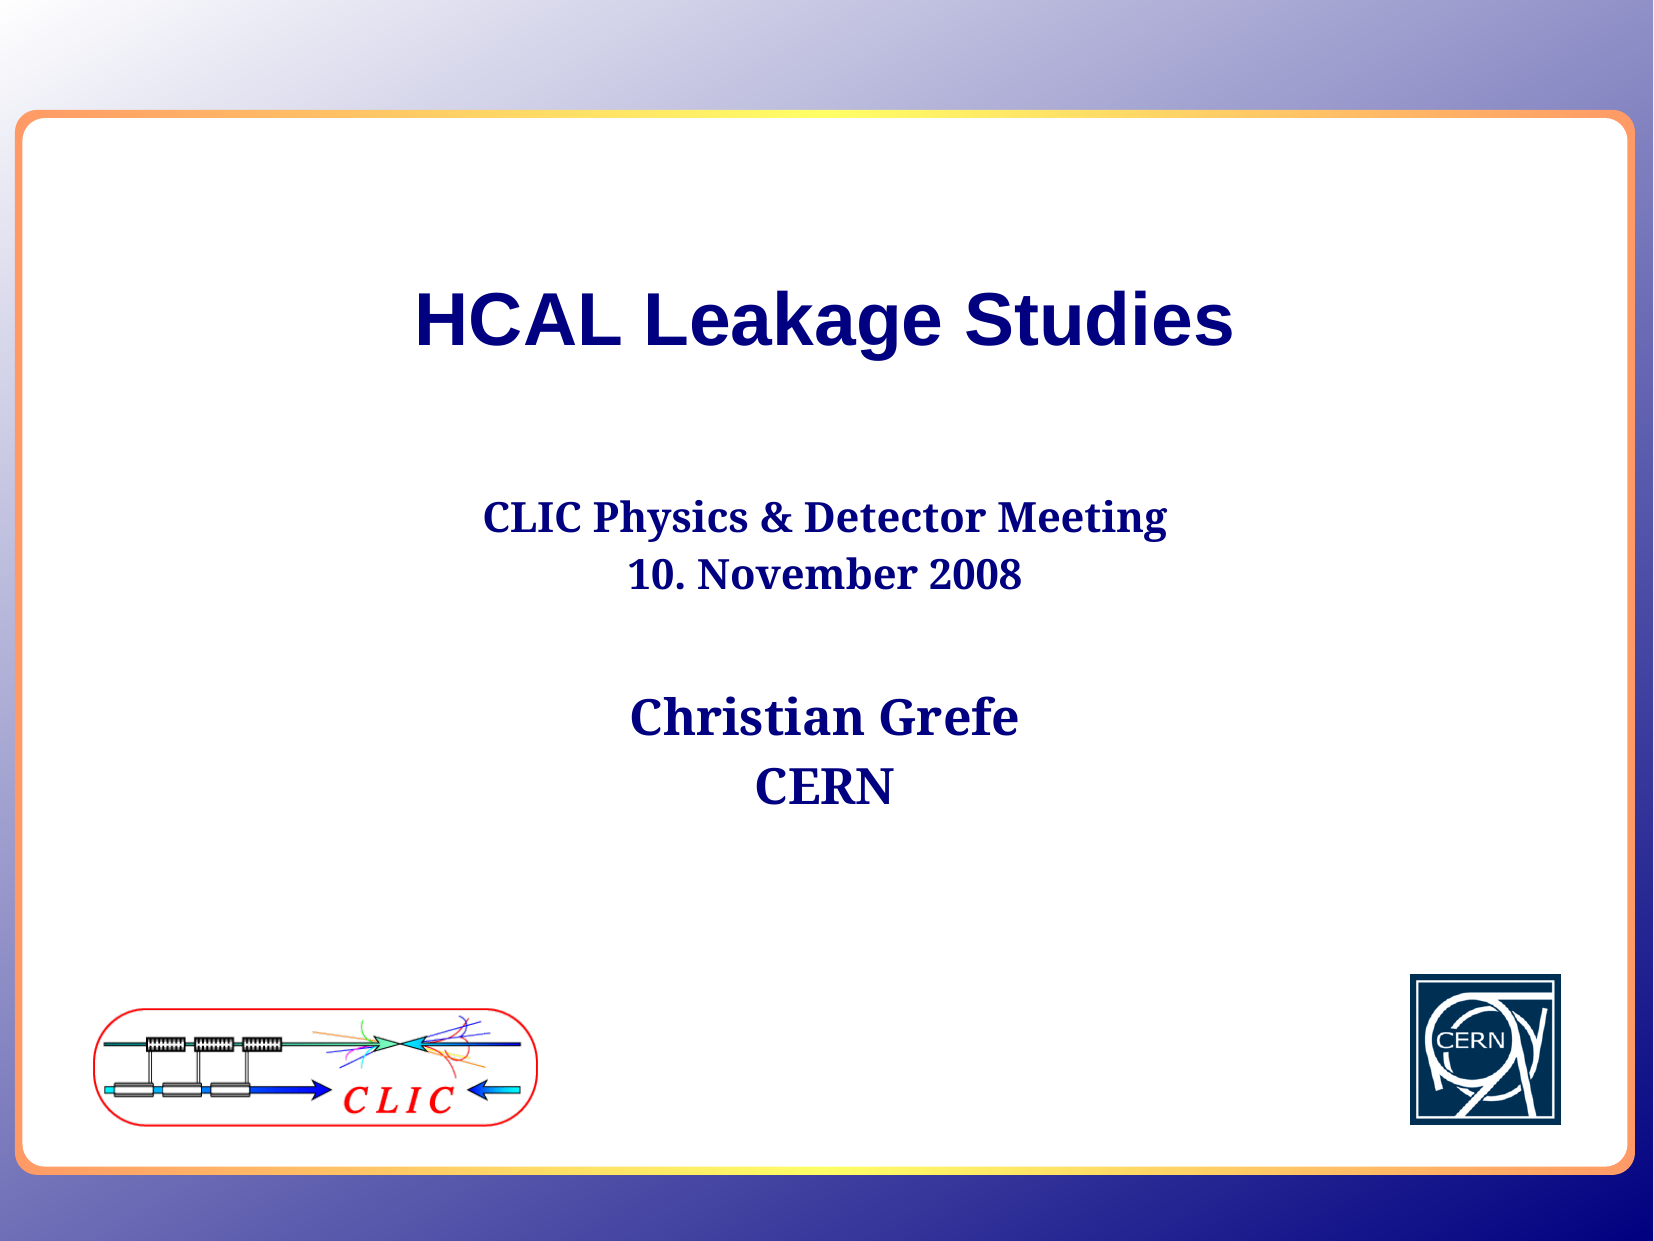

HCAL Leakage Studies
CLIC Physics & Detector Meeting
10. November 2008
Christian Grefe
CERN